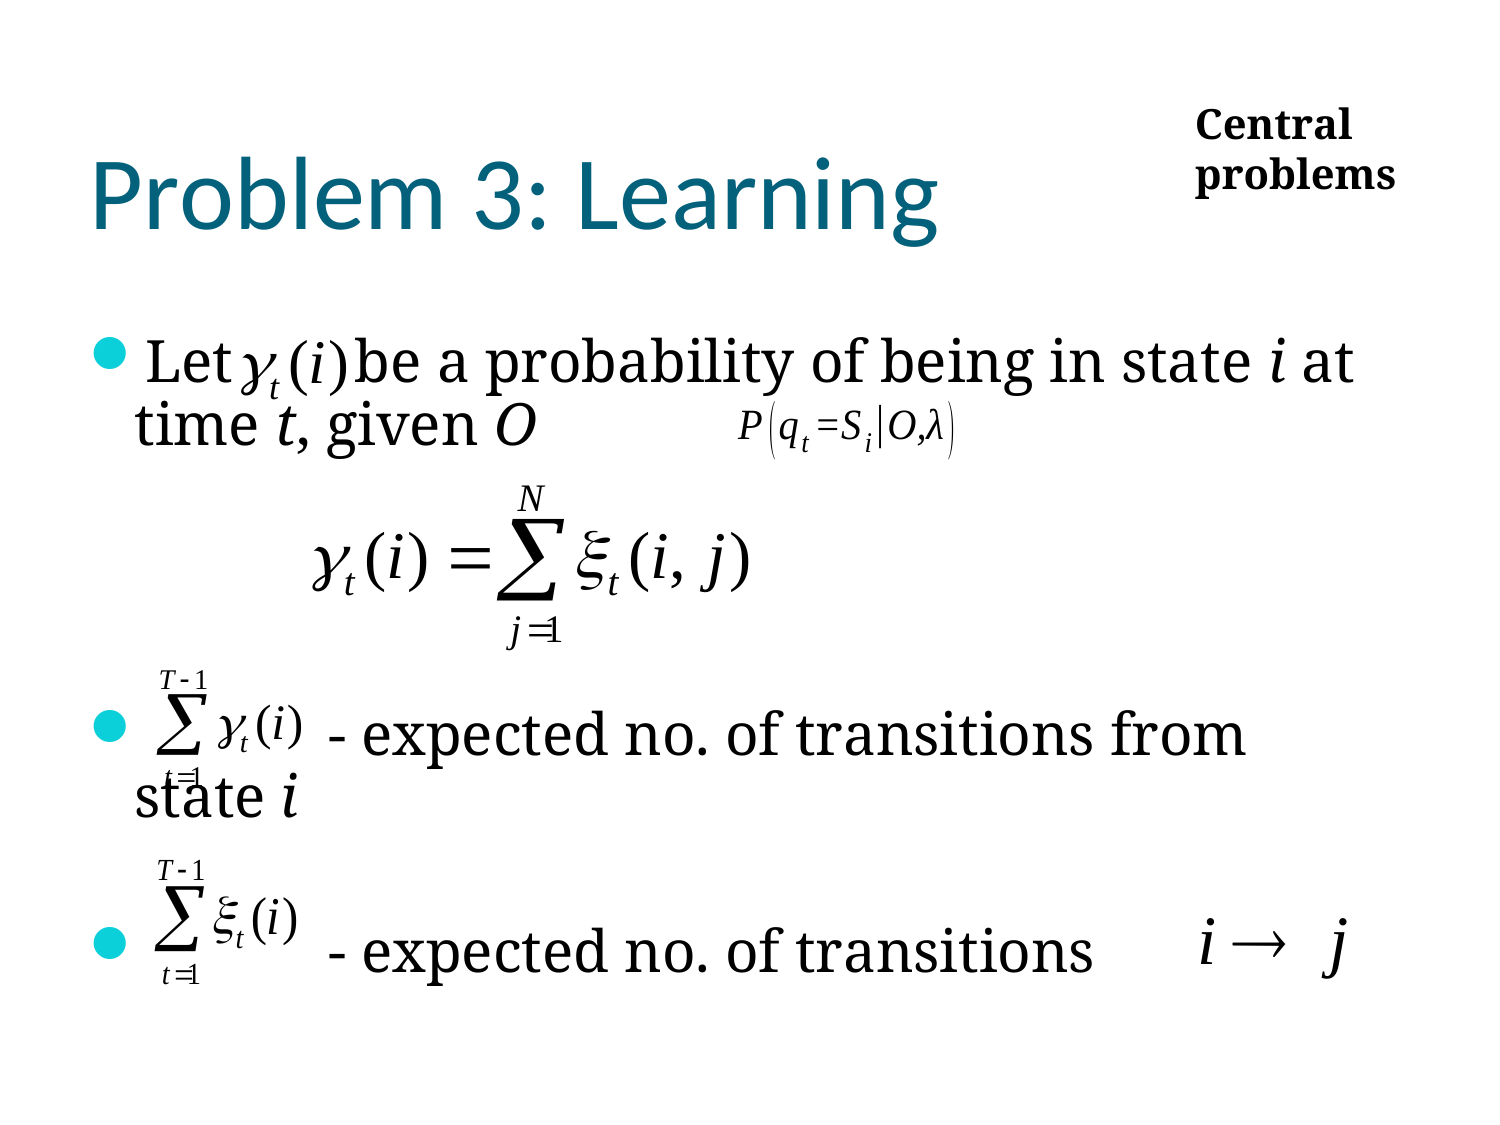

# Problem 3: Learning
Central
problems
Let be a probability of being in state i at time t, given O
 - expected no. of transitions from state i
 - expected no. of transitions